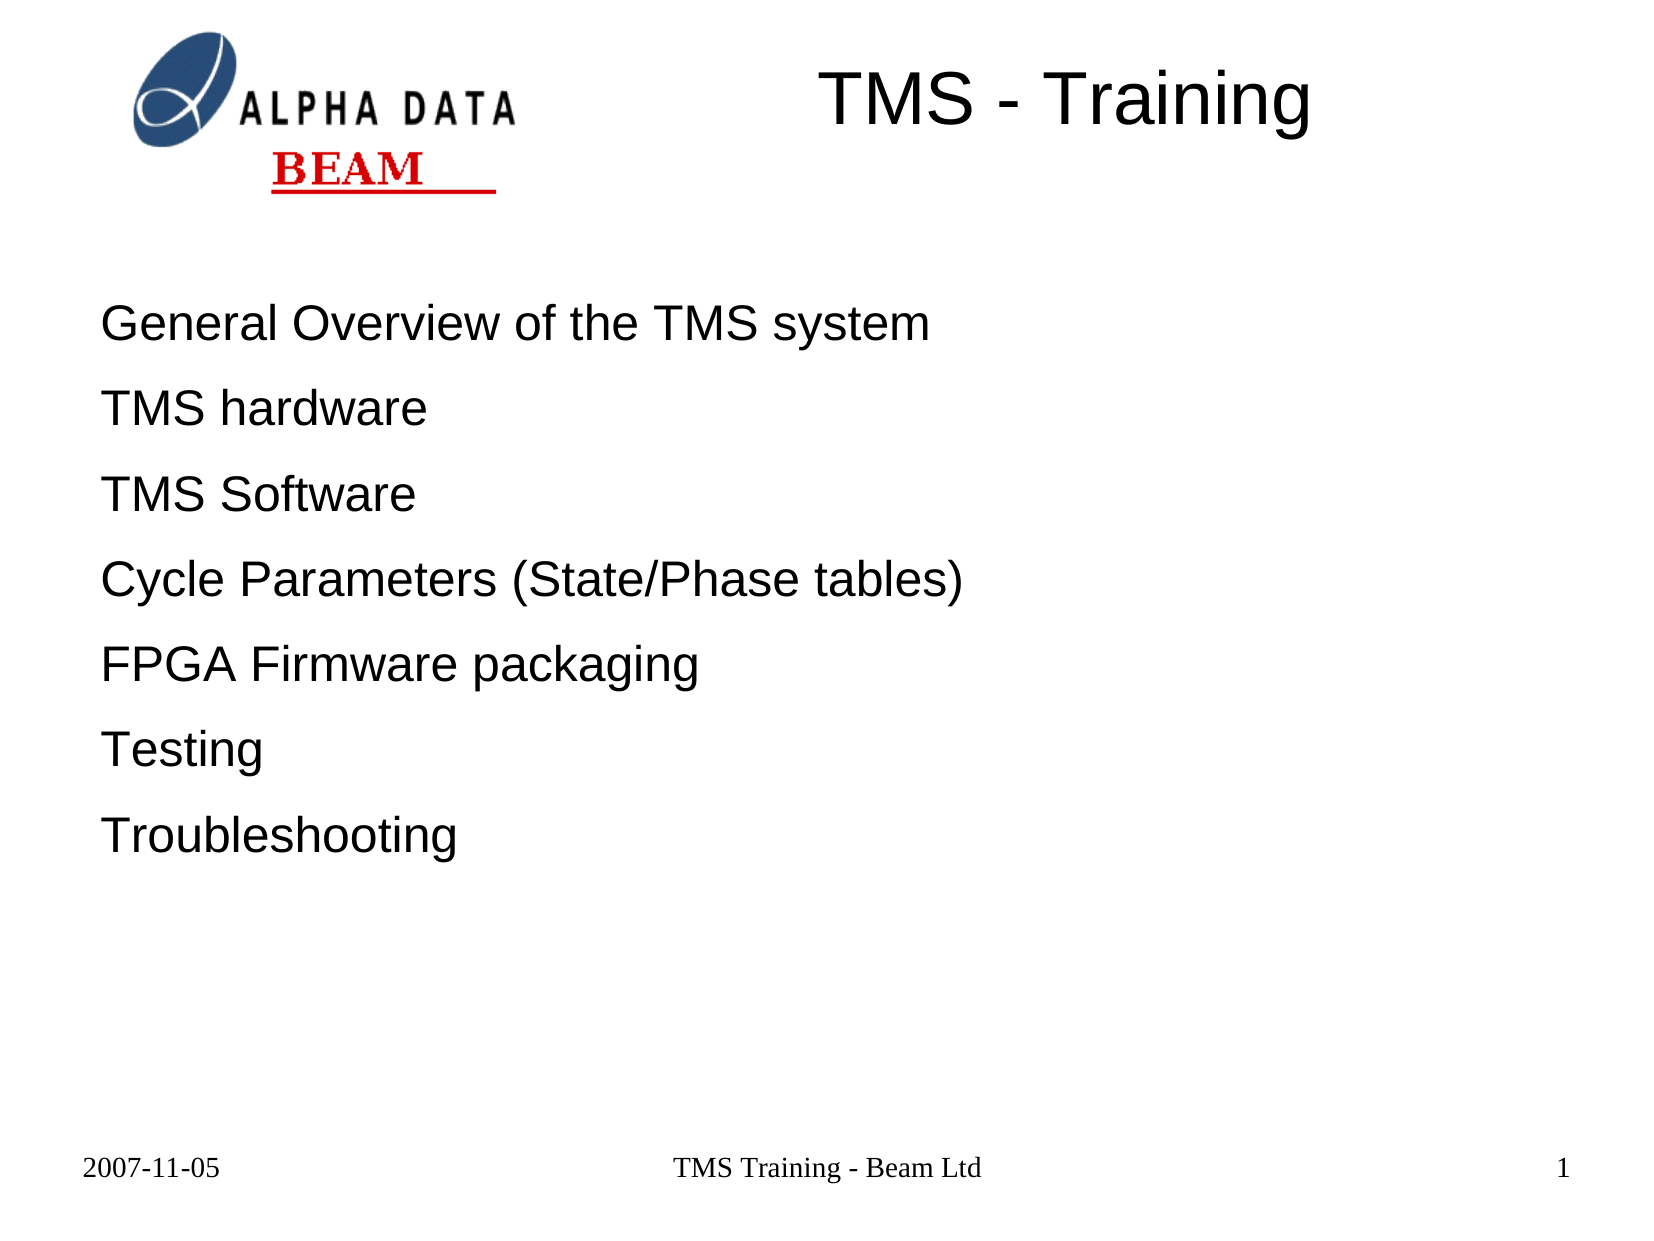

# TMS - Training
General Overview of the TMS system
TMS hardware
TMS Software
Cycle Parameters (State/Phase tables)
FPGA Firmware packaging
Testing
Troubleshooting
1